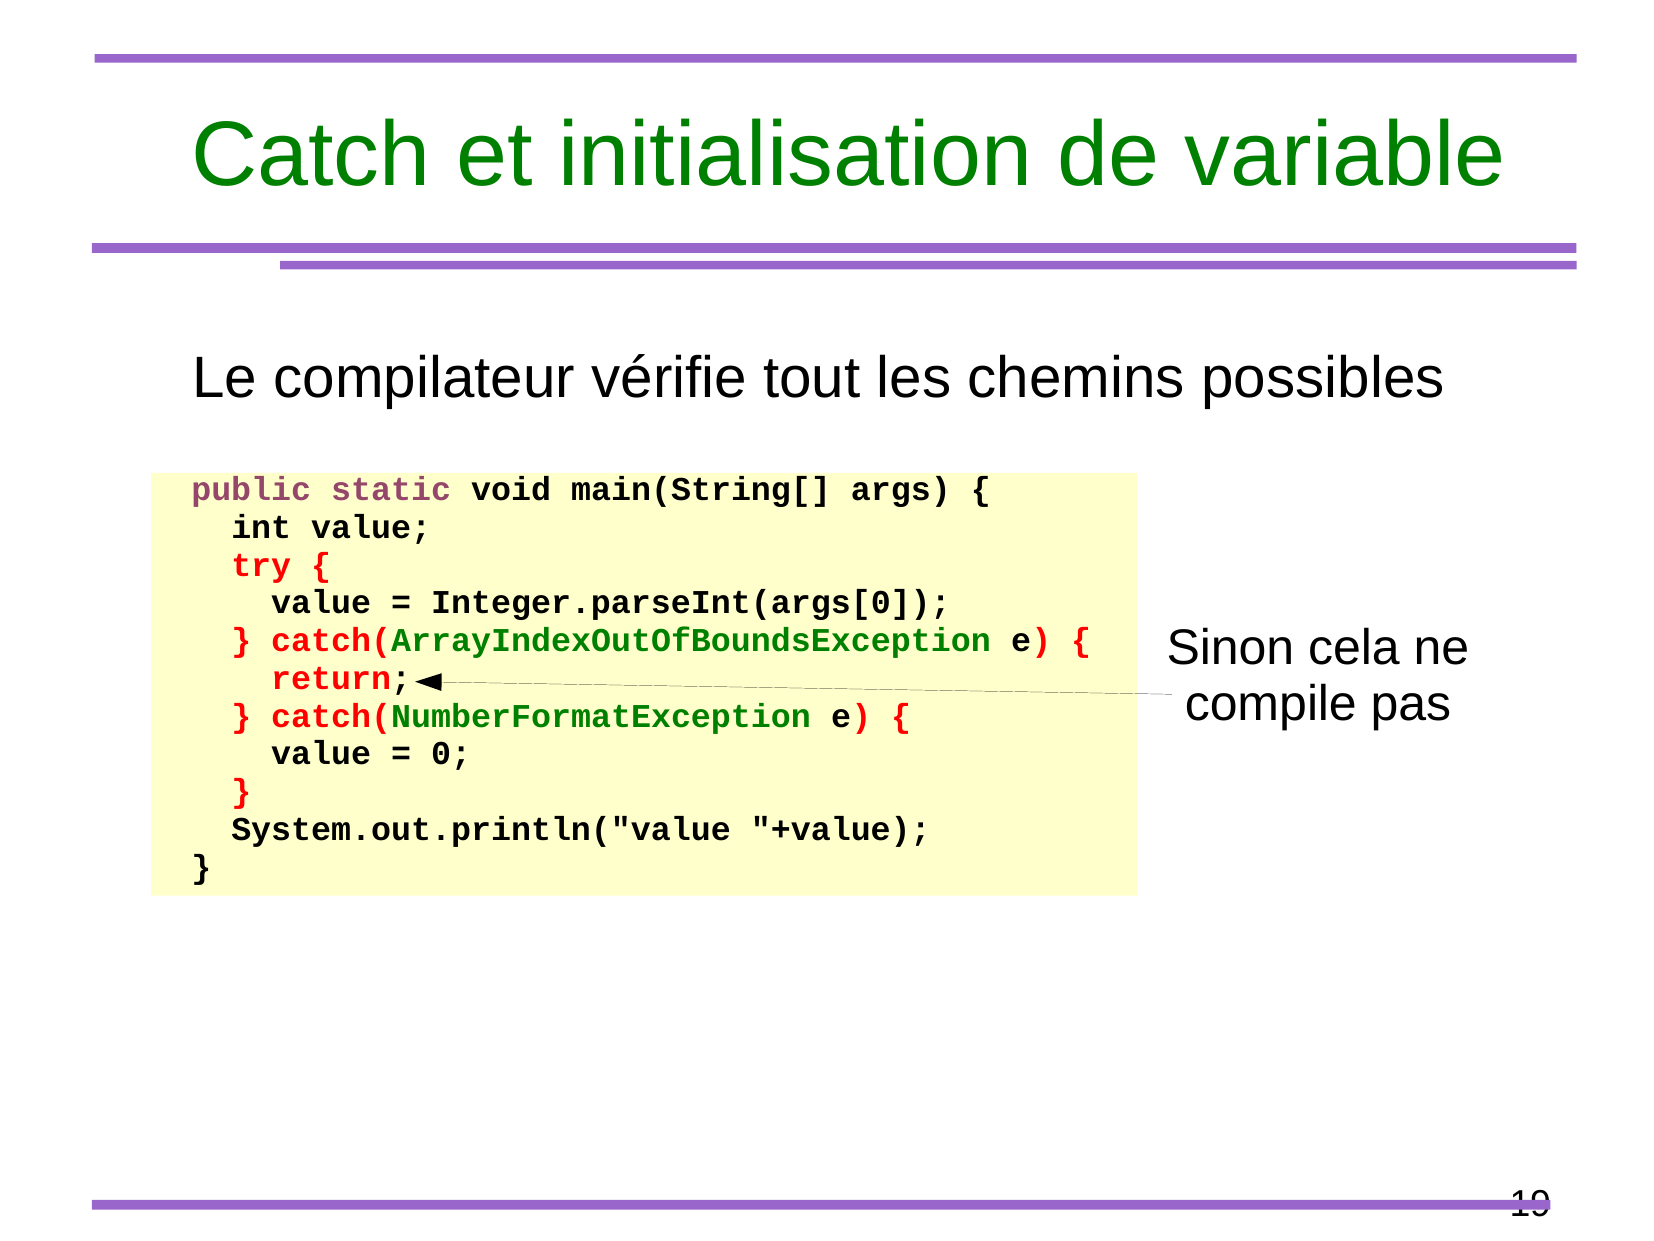

# Catch et initialisation de variable
Le compilateur vérifie tout les chemins possibles
 public static void main(String[] args) {
 int value;
 try {
 value = Integer.parseInt(args[0]);
 } catch(ArrayIndexOutOfBoundsException e) {
 return;
 } catch(NumberFormatException e) {
 value = 0;
 }
 System.out.println("value "+value);
 }
Sinon cela ne
compile pas